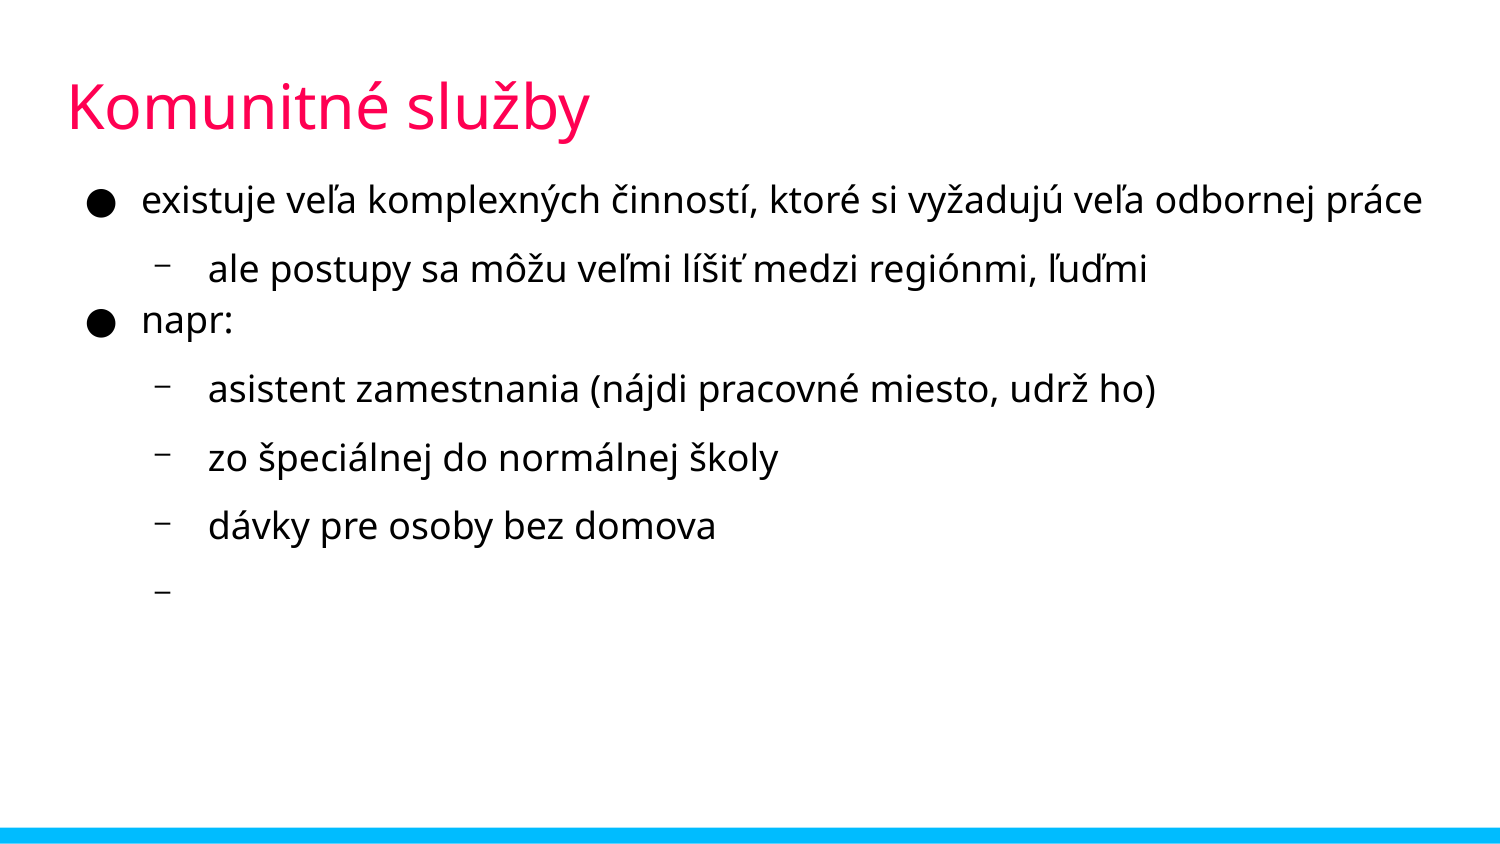

# Komunitné služby
existuje veľa komplexných činností, ktoré si vyžadujú veľa odbornej práce
ale postupy sa môžu veľmi líšiť medzi regiónmi, ľuďmi
napr:
asistent zamestnania (nájdi pracovné miesto, udrž ho)
zo špeciálnej do normálnej školy
dávky pre osoby bez domova